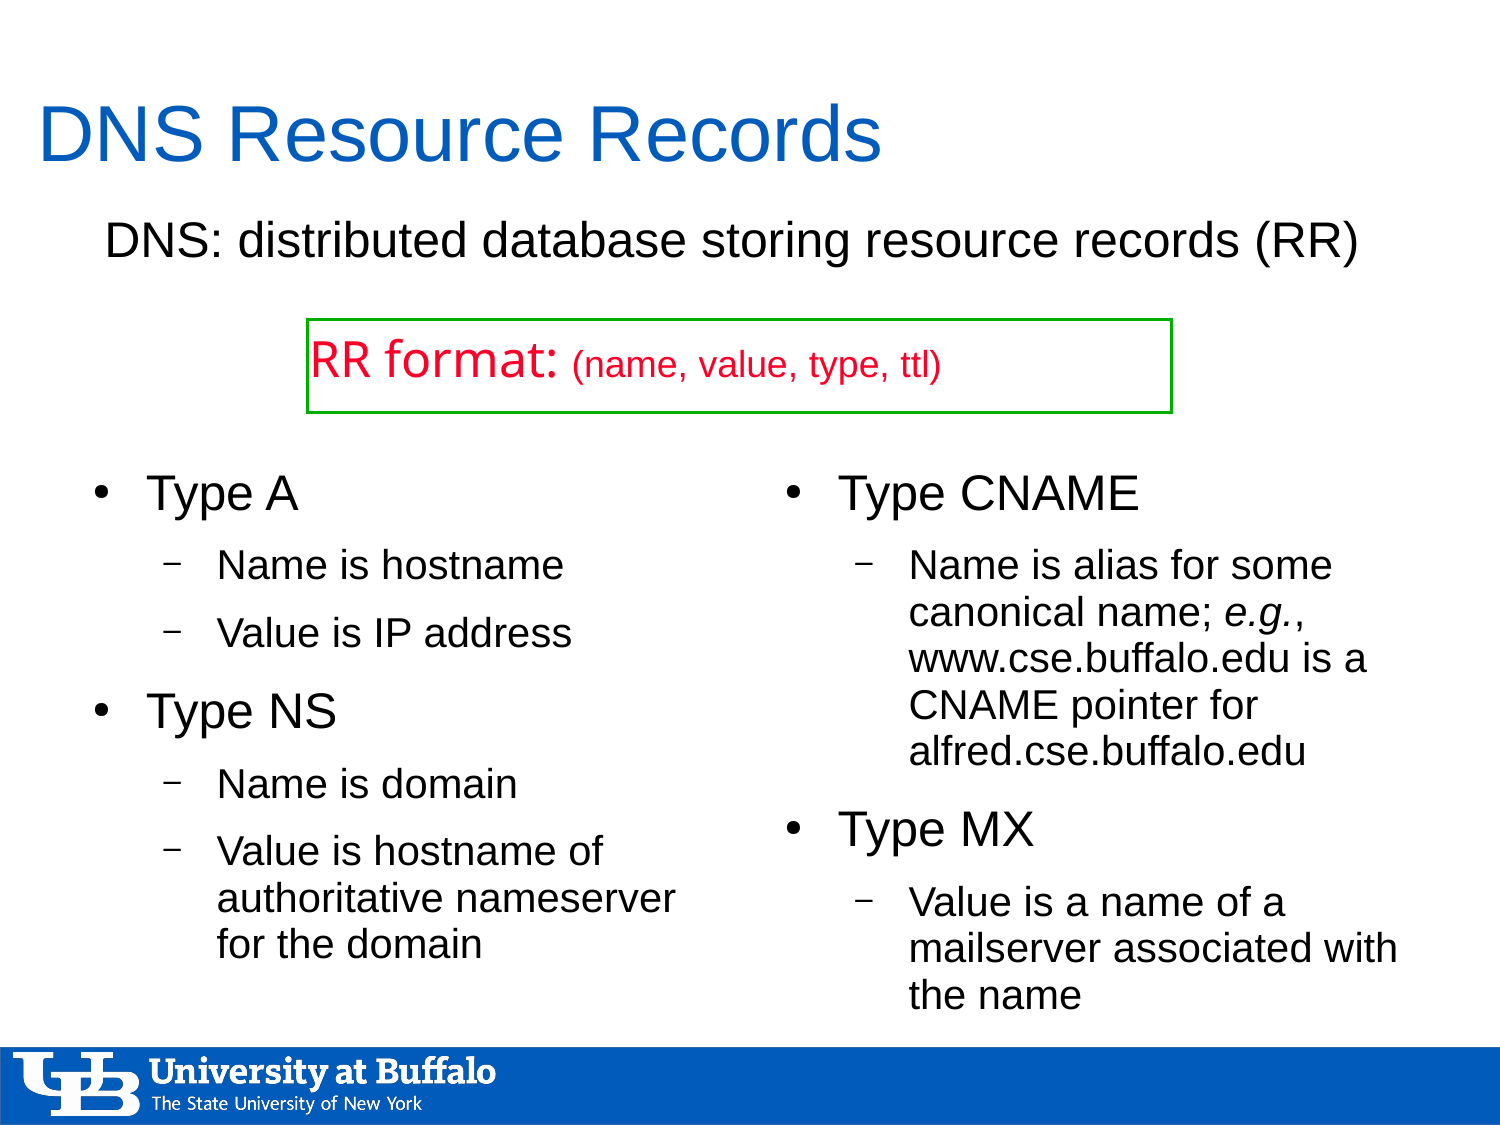

# DNS Resource Records
DNS: distributed database storing resource records (RR)
RR format: (name, value, type, ttl)
Type A
Name is hostname
Value is IP address
Type NS
Name is domain
Value is hostname of authoritative nameserver for the domain
Type CNAME
Name is alias for some canonical name; e.g., www.cse.buffalo.edu is a CNAME pointer for alfred.cse.buffalo.edu
Type MX
Value is a name of a mailserver associated with the name